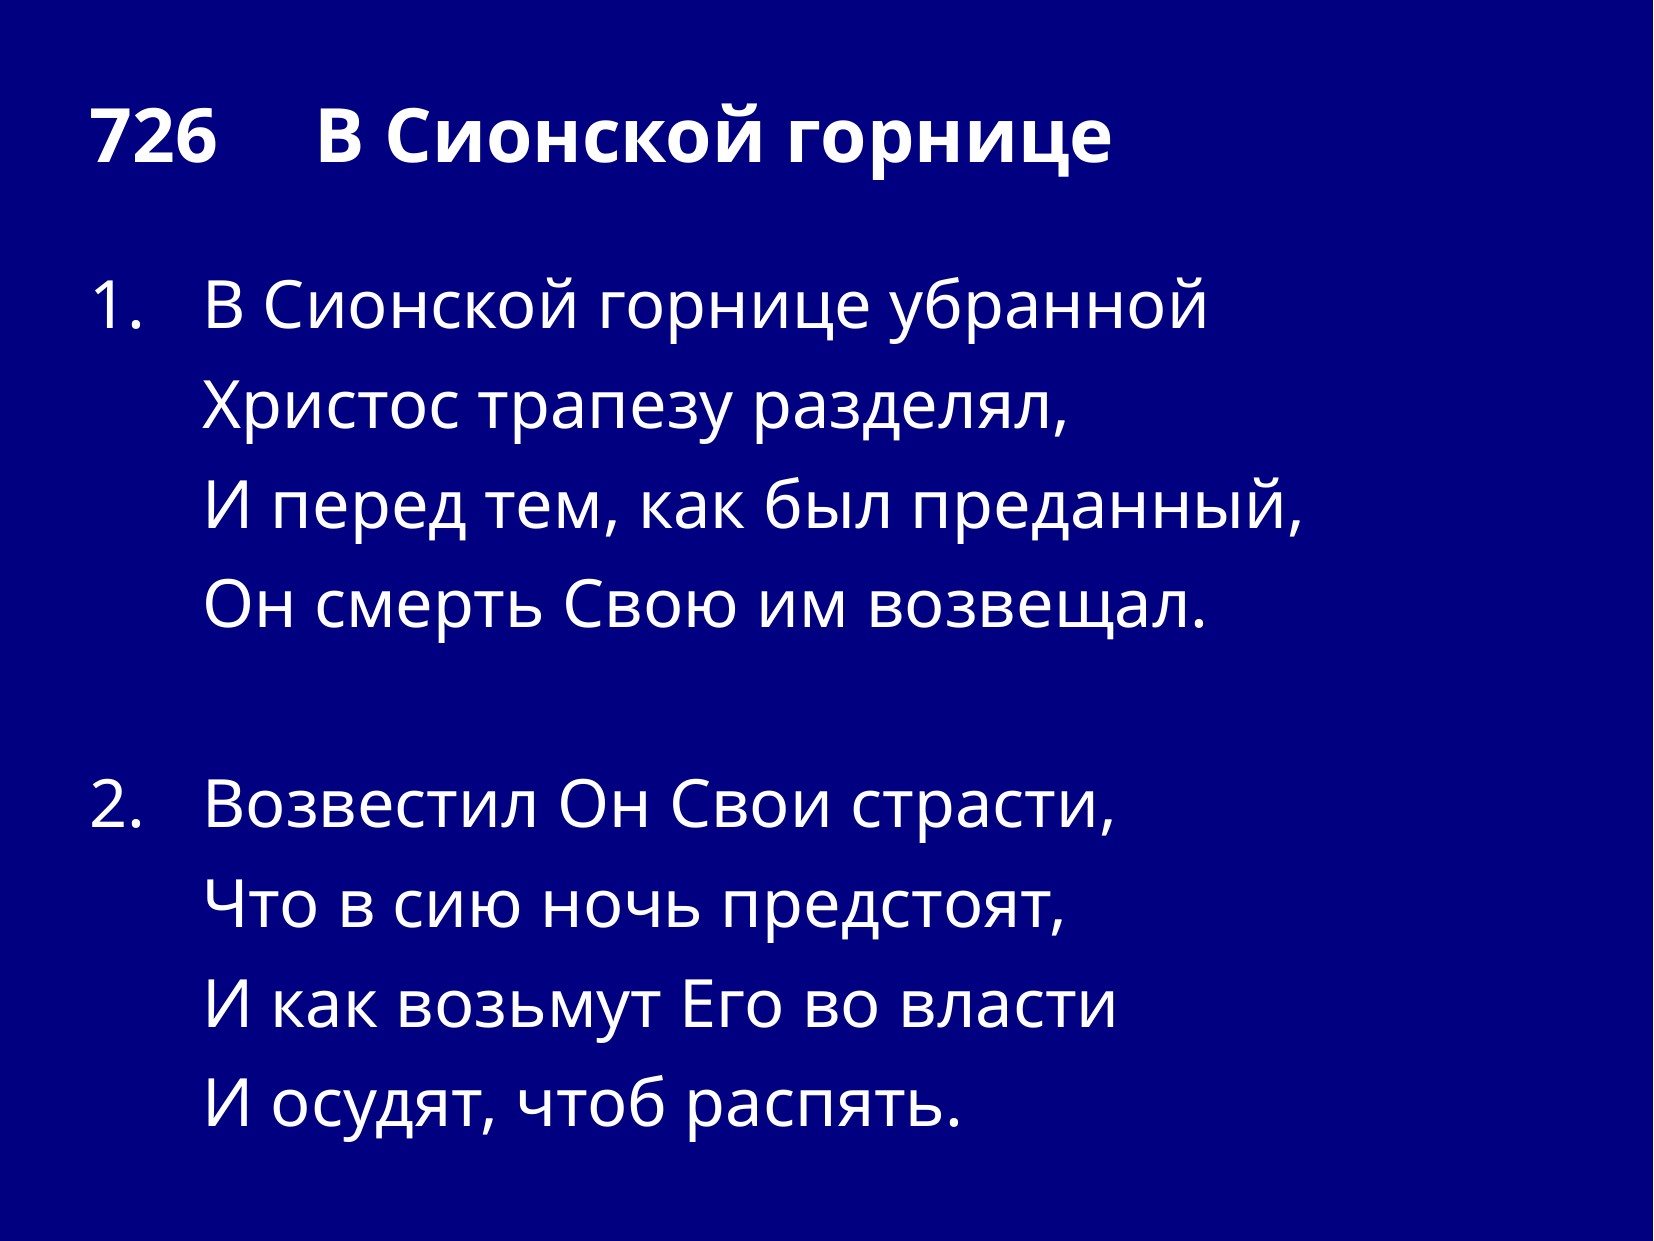

726	В Сионской горнице
1.	В Сионской горнице убранной
	Христос трапезу разделял,
	И перед тем, как был преданный,
	Он смерть Свою им возвещал.
2.	Возвестил Он Свои страсти,
	Что в сию ночь предстоят,
	И как возьмут Его во власти
	И осудят, чтоб распять.